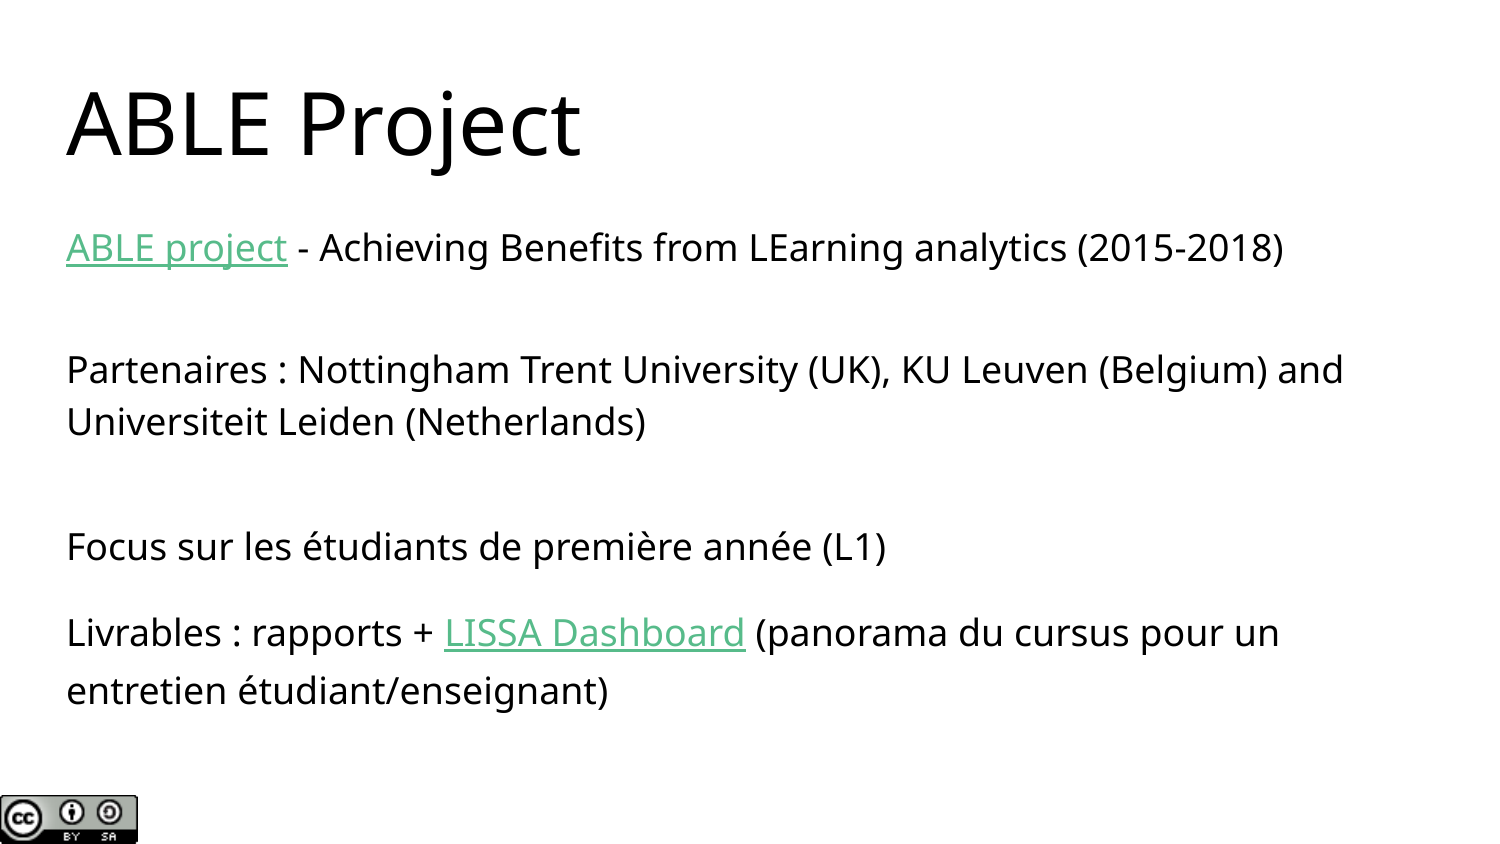

# ABLE Project
ABLE project - Achieving Benefits from LEarning analytics (2015-2018)
Partenaires : Nottingham Trent University (UK), KU Leuven (Belgium) and Universiteit Leiden (Netherlands)
Focus sur les étudiants de première année (L1)
Livrables : rapports + LISSA Dashboard (panorama du cursus pour un entretien étudiant/enseignant)